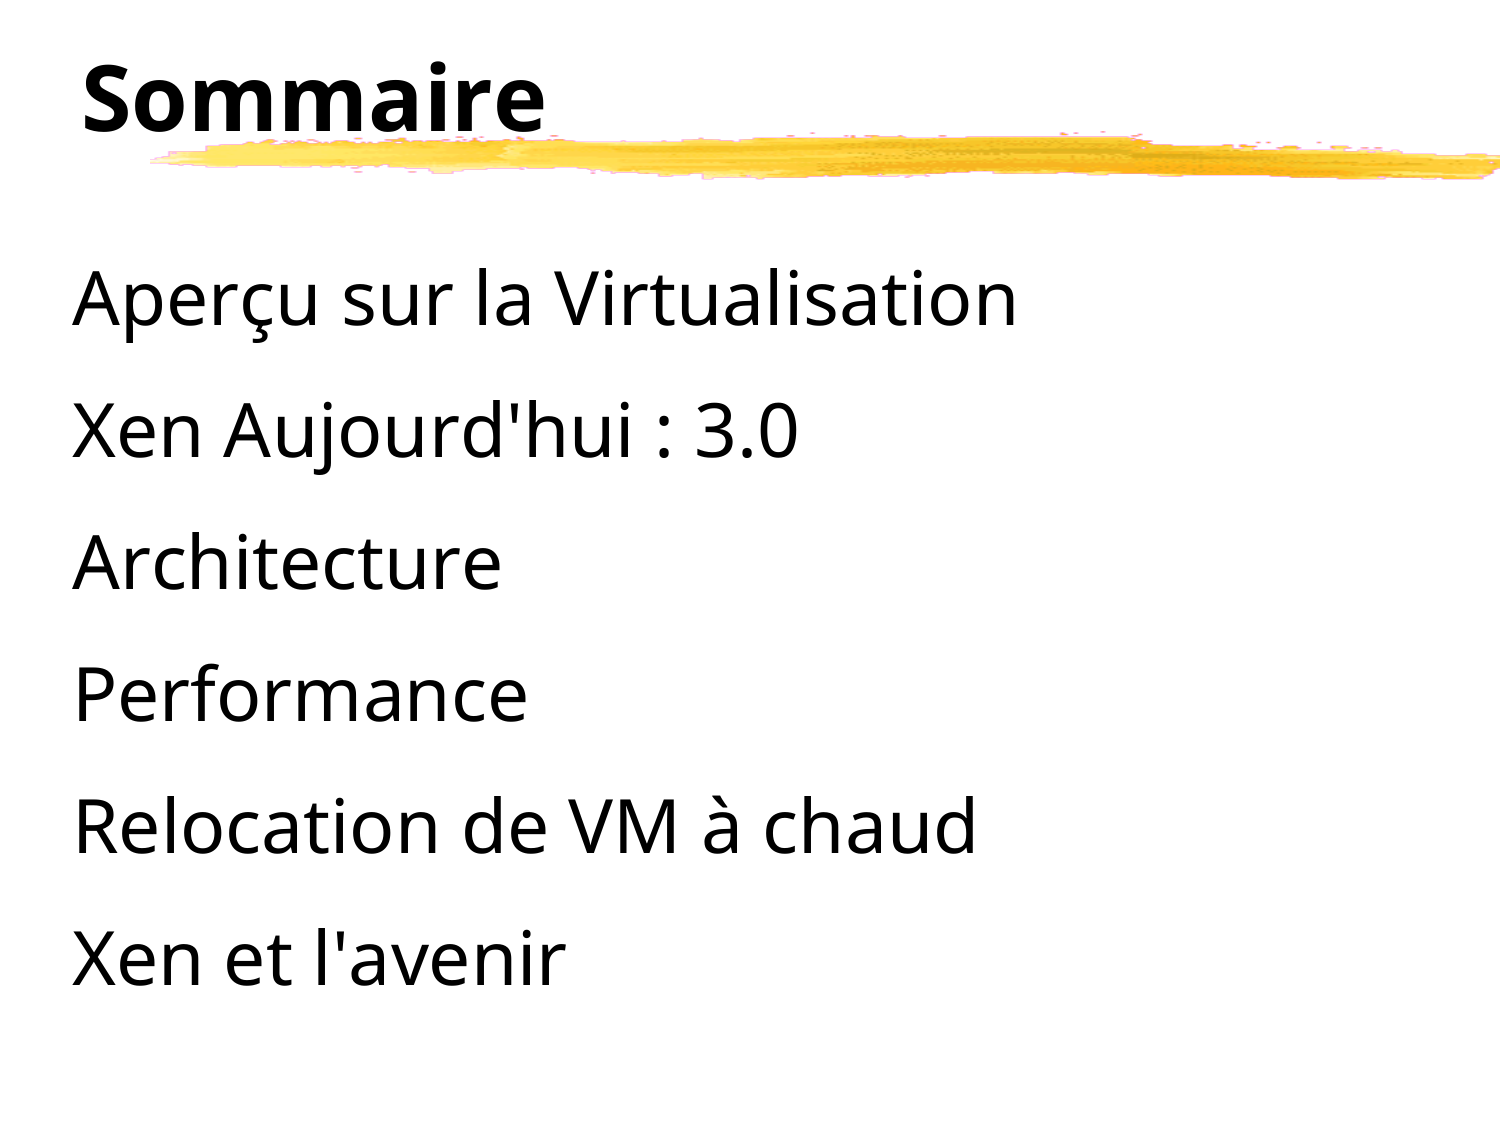

# Sommaire
Aperçu sur la Virtualisation
Xen Aujourd'hui : 3.0
Architecture
Performance
Relocation de VM à chaud
Xen et l'avenir